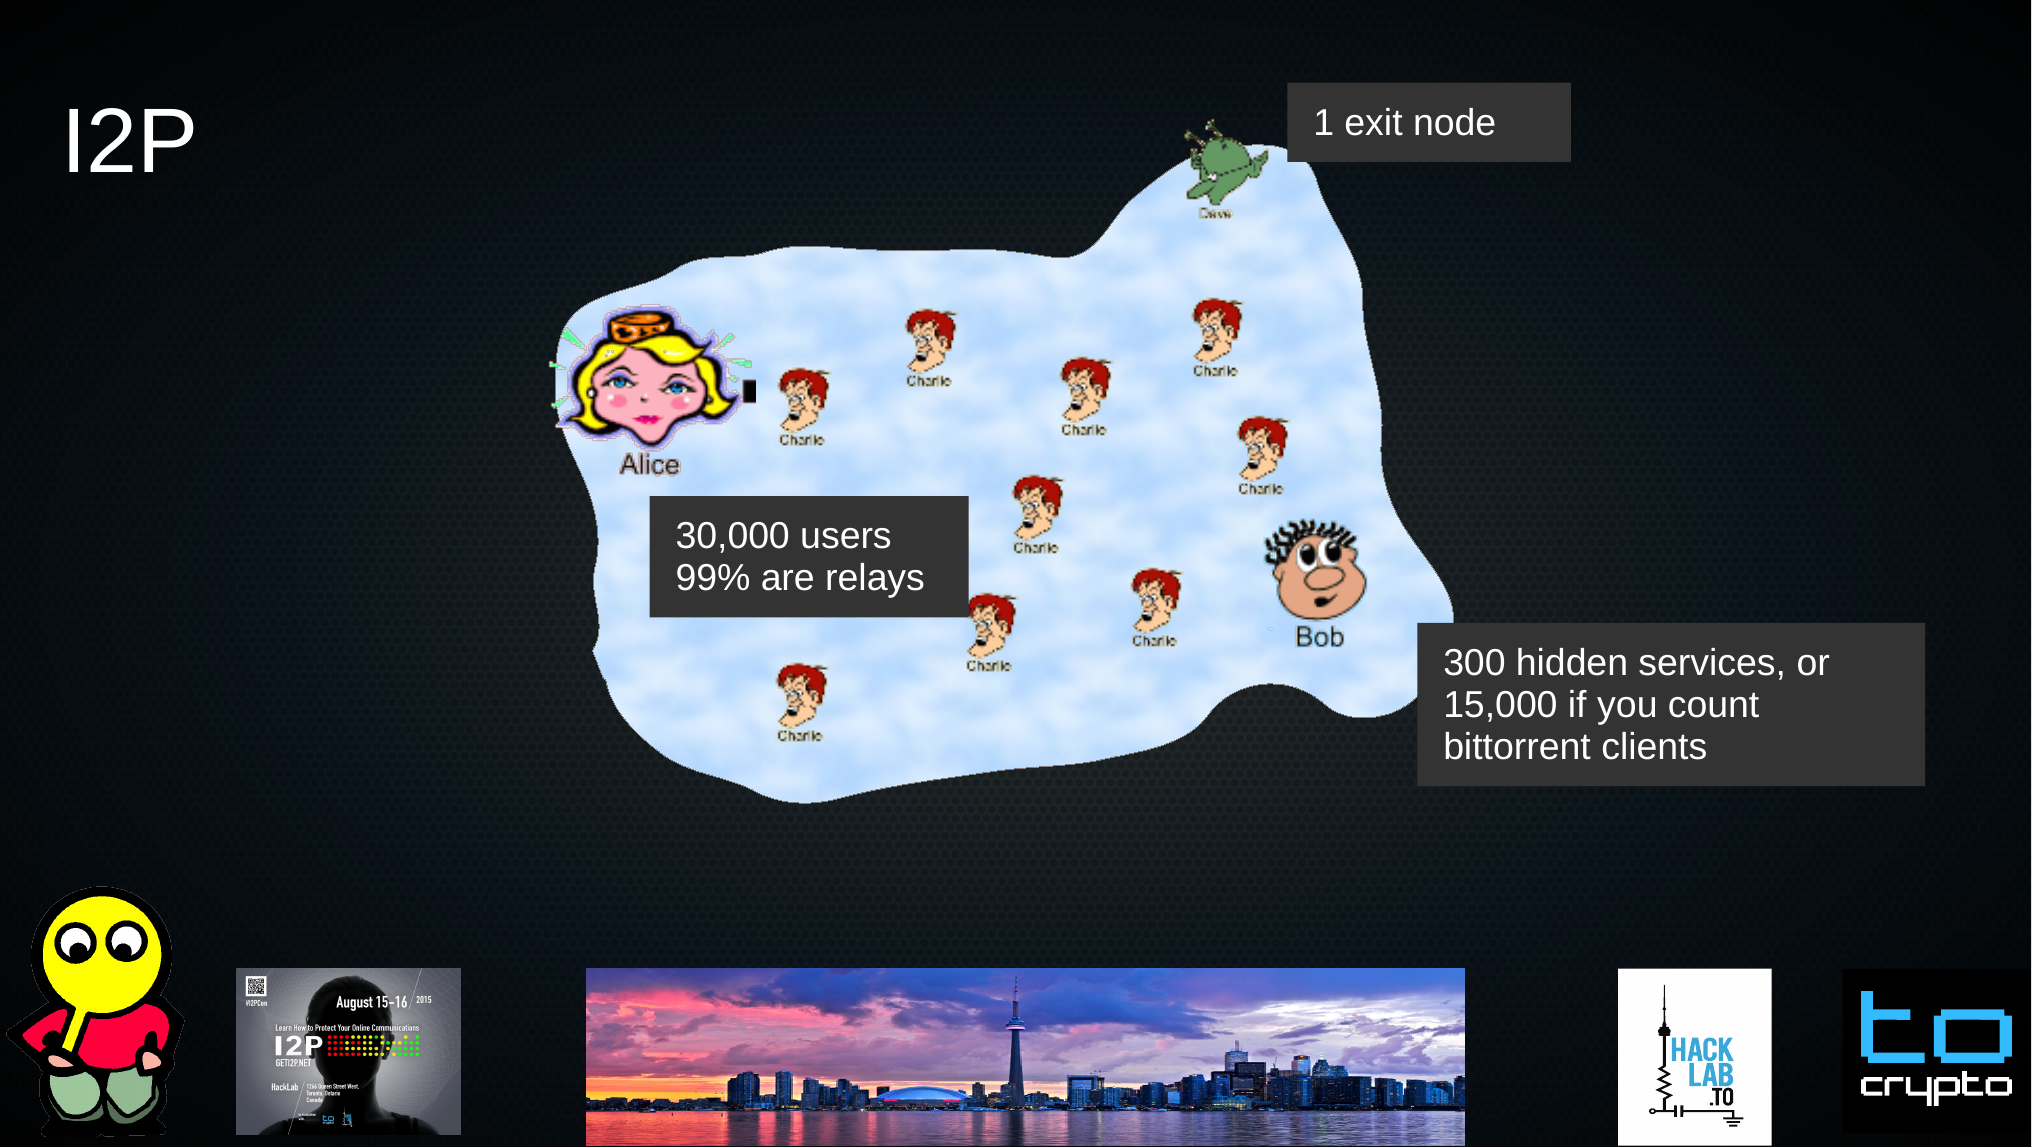

I2P
1 exit node
30,000 users
99% are relays
300 hidden services, or
15,000 if you count bittorrent clients
31